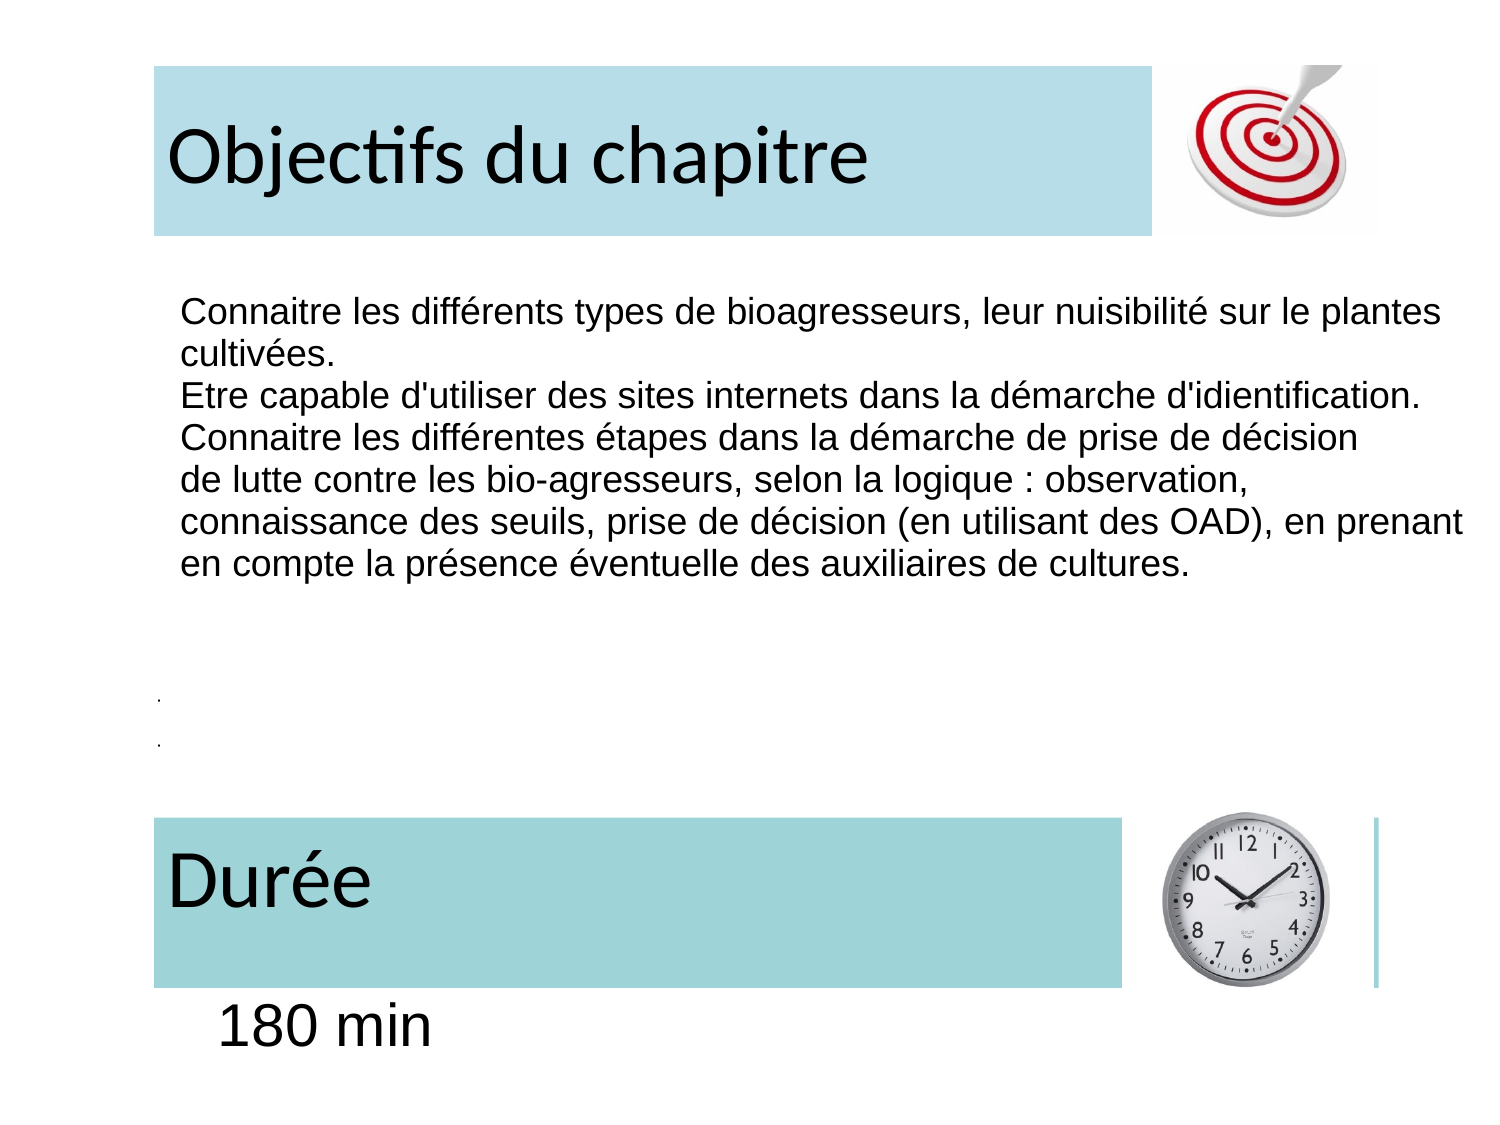

Objectifs du chapitre
Connaitre les différents types de bioagresseurs, leur nuisibilité sur le plantes
cultivées.
Etre capable d'utiliser des sites internets dans la démarche d'idientification.
Connaitre les différentes étapes dans la démarche de prise de décision
de lutte contre les bio-agresseurs, selon la logique : observation,
connaissance des seuils, prise de décision (en utilisant des OAD), en prenant
en compte la présence éventuelle des auxiliaires de cultures.
Durée
 180 min